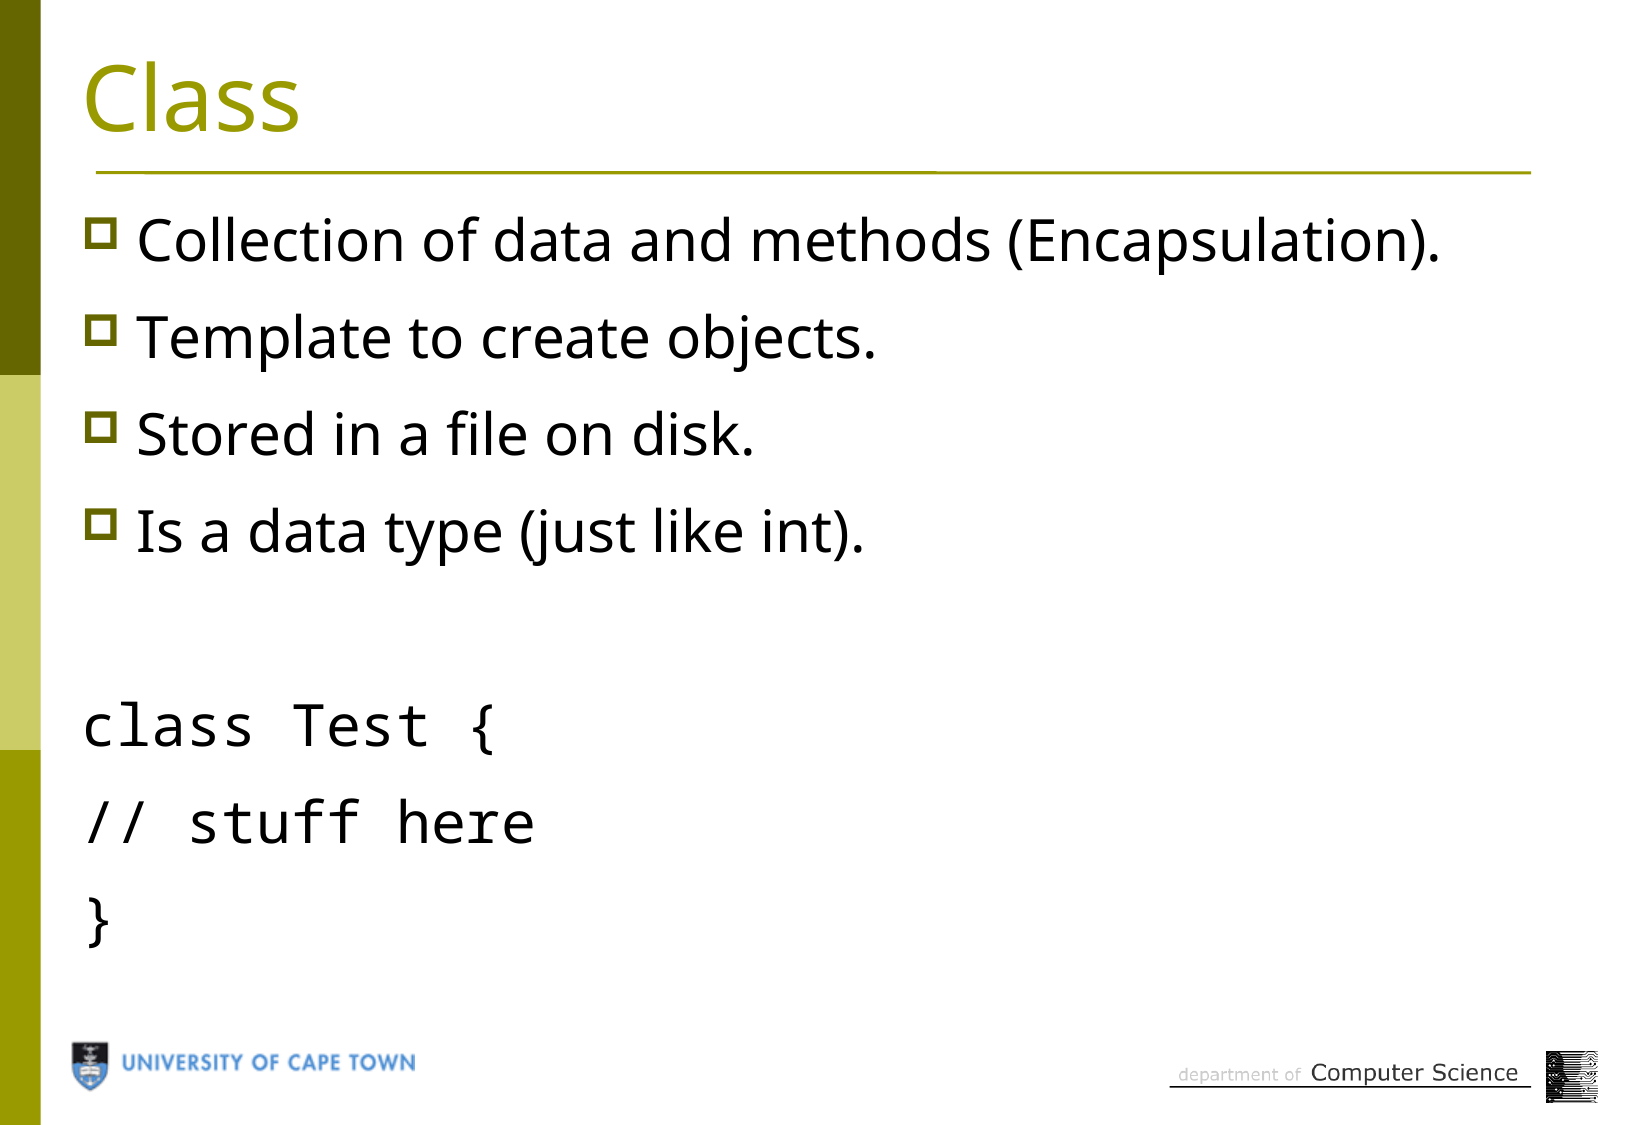

# Class
Collection of data and methods (Encapsulation).
Template to create objects.
Stored in a file on disk.
Is a data type (just like int).
class Test {
// stuff here
}